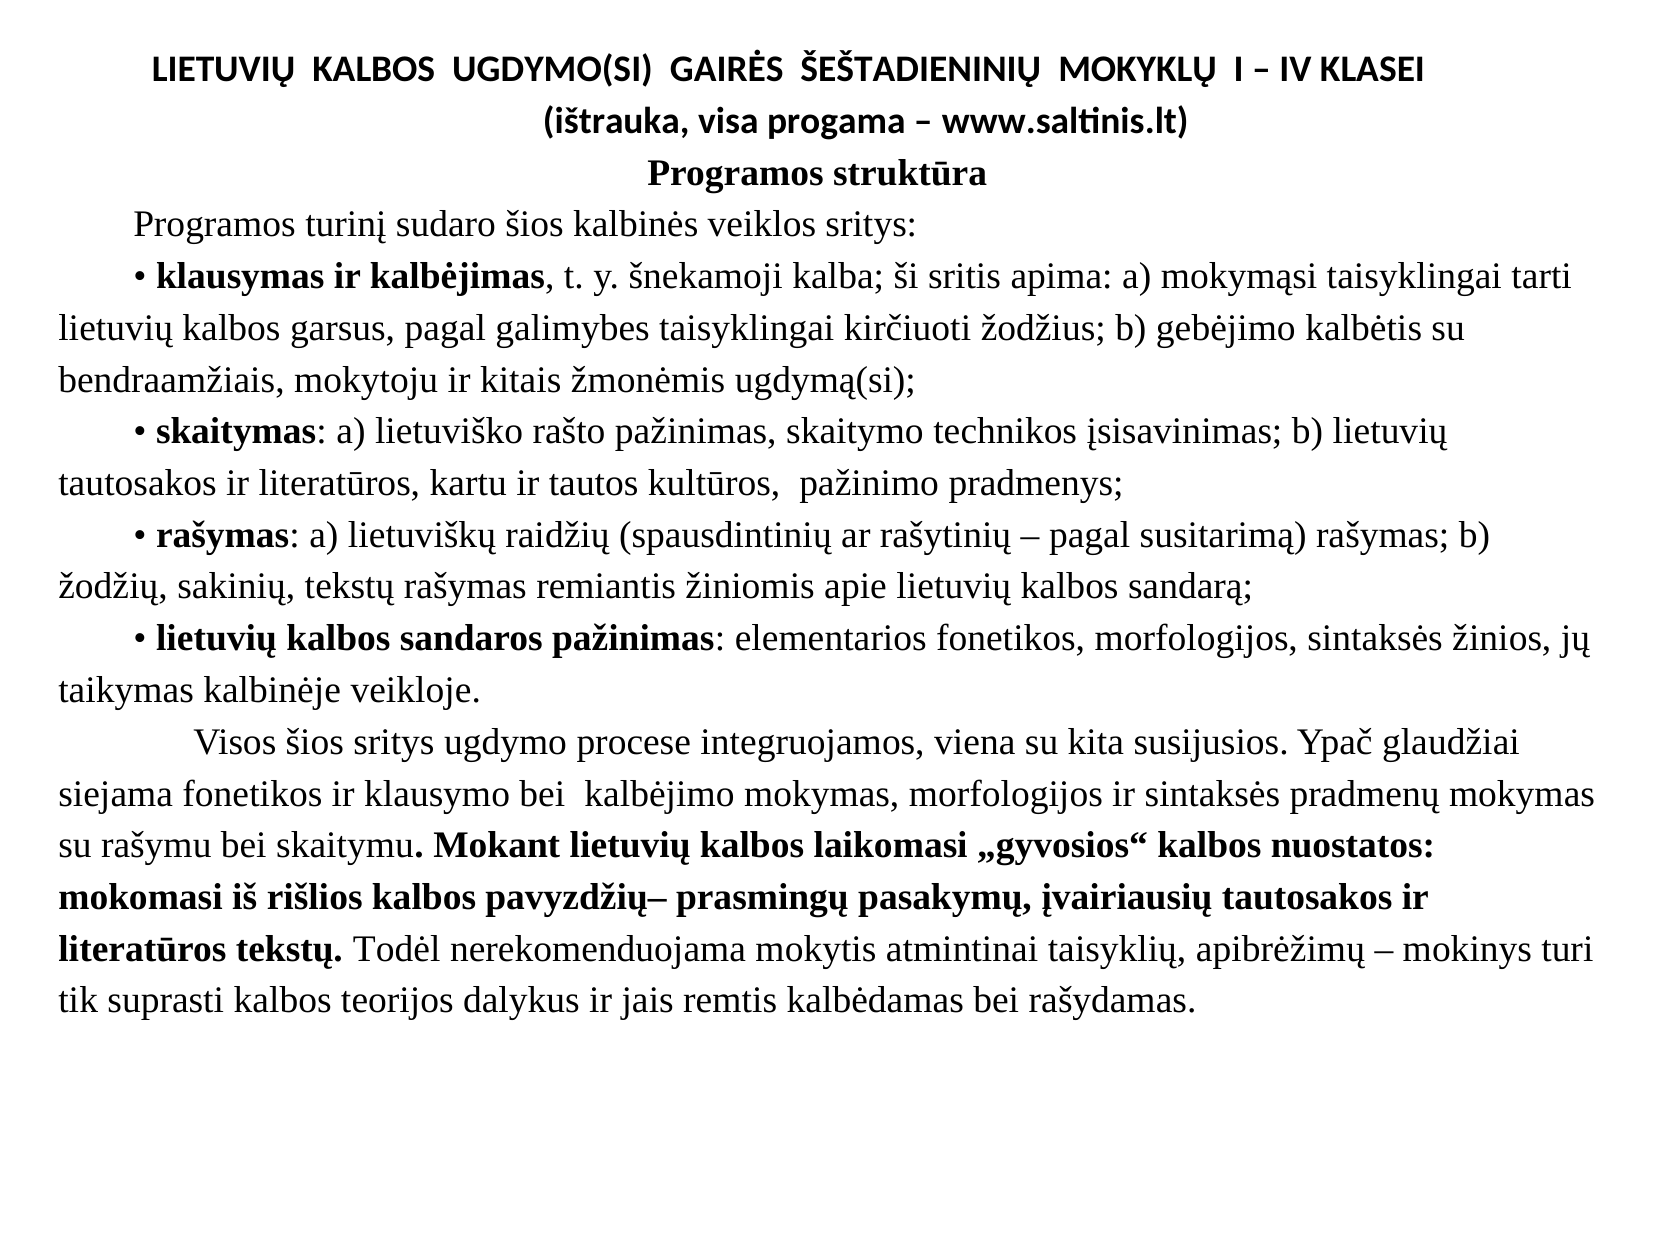

LIETUVIŲ KALBOS UGDYMO(SI) GAIRĖS ŠEŠTADIENINIŲ MOKYKLŲ I – IV KLASEI
 (ištrauka, visa progama – www.saltinis.lt)
 Programos struktūra
	Programos turinį sudaro šios kalbinės veiklos sritys:
	• klausymas ir kalbėjimas, t. y. šnekamoji kalba; ši sritis apima: a) mokymąsi taisyklingai tarti lietuvių kalbos garsus, pagal galimybes taisyklingai kirčiuoti žodžius; b) gebėjimo kalbėtis su bendraamžiais, mokytoju ir kitais žmonėmis ugdymą(si);
	• skaitymas: a) lietuviško rašto pažinimas, skaitymo technikos įsisavinimas; b) lietuvių tautosakos ir literatūros, kartu ir tautos kultūros, pažinimo pradmenys;
	• rašymas: a) lietuviškų raidžių (spausdintinių ar rašytinių – pagal susitarimą) rašymas; b) žodžių, sakinių, tekstų rašymas remiantis žiniomis apie lietuvių kalbos sandarą;
	• lietuvių kalbos sandaros pažinimas: elementarios fonetikos, morfologijos, sintaksės žinios, jų taikymas kalbinėje veikloje.
Visos šios sritys ugdymo procese integruojamos, viena su kita susijusios. Ypač glaudžiai siejama fonetikos ir klausymo bei kalbėjimo mokymas, morfologijos ir sintaksės pradmenų mokymas su rašymu bei skaitymu. Mokant lietuvių kalbos laikomasi „gyvosios“ kalbos nuostatos: mokomasi iš rišlios kalbos pavyzdžių– prasmingų pasakymų, įvairiausių tautosakos ir literatūros tekstų. Todėl nerekomenduojama mokytis atmintinai taisyklių, apibrėžimų – mokinys turi tik suprasti kalbos teorijos dalykus ir jais remtis kalbėdamas bei rašydamas.